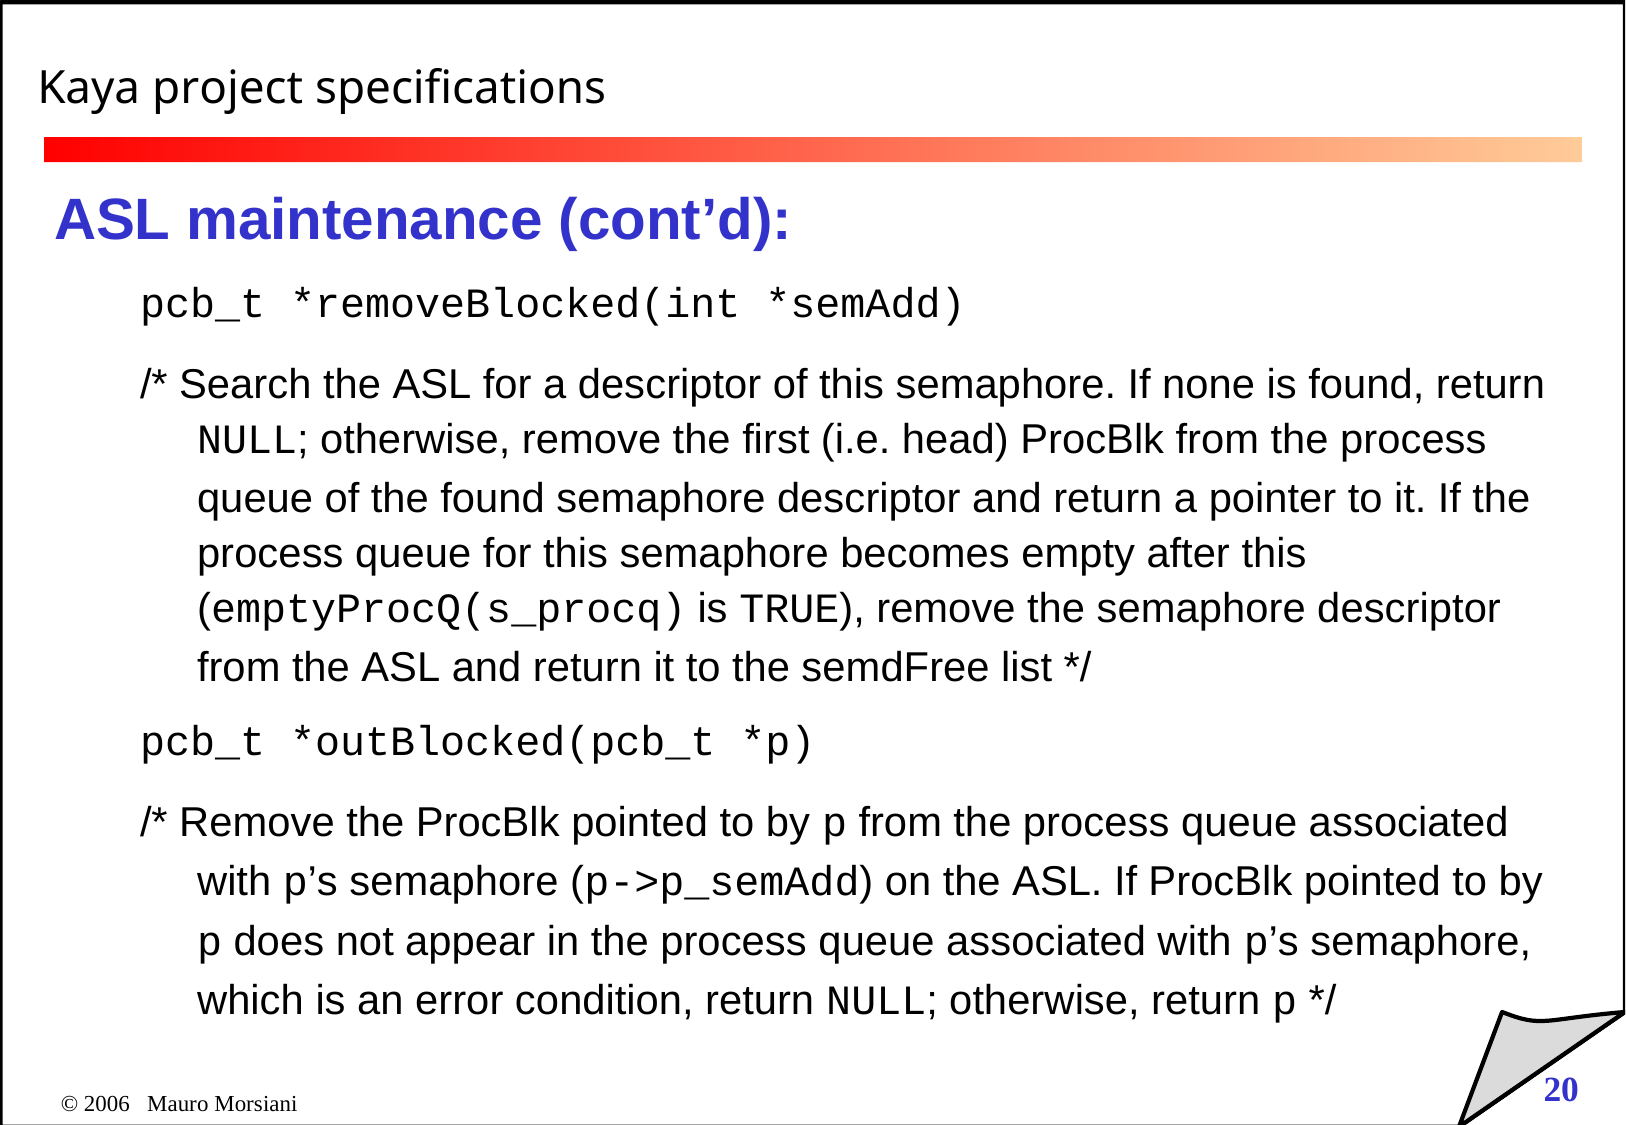

# Kaya project specifications
ASL maintenance (cont’d):
pcb_t *removeBlocked(int *semAdd)
/* Search the ASL for a descriptor of this semaphore. If none is found, return NULL; otherwise, remove the first (i.e. head) ProcBlk from the process queue of the found semaphore descriptor and return a pointer to it. If the process queue for this semaphore becomes empty after this (emptyProcQ(s_procq) is TRUE), remove the semaphore descriptor from the ASL and return it to the semdFree list */
pcb_t *outBlocked(pcb_t *p)
/* Remove the ProcBlk pointed to by p from the process queue associated with p’s semaphore (p->p_semAdd) on the ASL. If ProcBlk pointed to by p does not appear in the process queue associated with p’s semaphore, which is an error condition, return NULL; otherwise, return p */